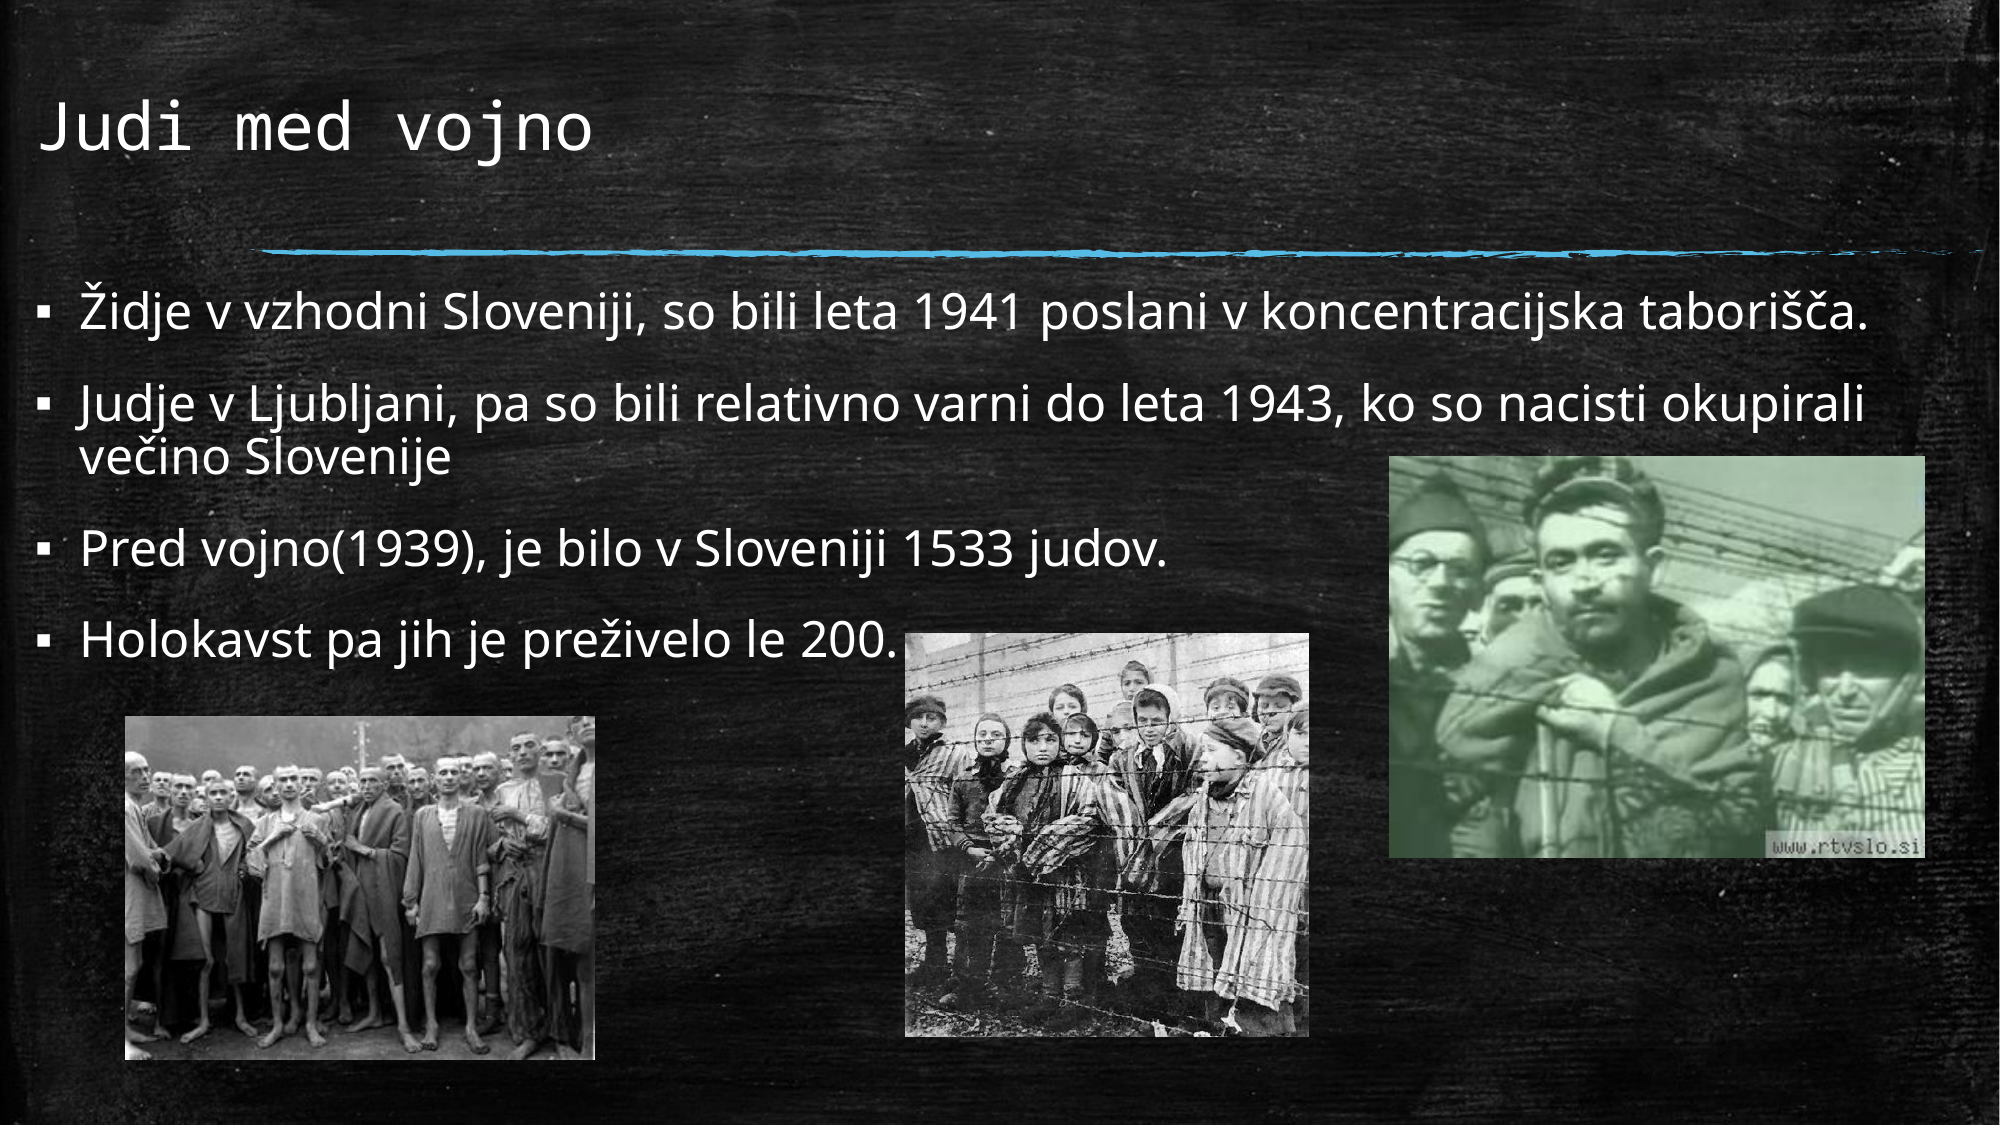

# Judi med vojno
Židje v vzhodni Sloveniji, so bili leta 1941 poslani v koncentracijska taborišča.
Judje v Ljubljani, pa so bili relativno varni do leta 1943, ko so nacisti okupirali večino Slovenije
Pred vojno(1939), je bilo v Sloveniji 1533 judov.
Holokavst pa jih je preživelo le 200.